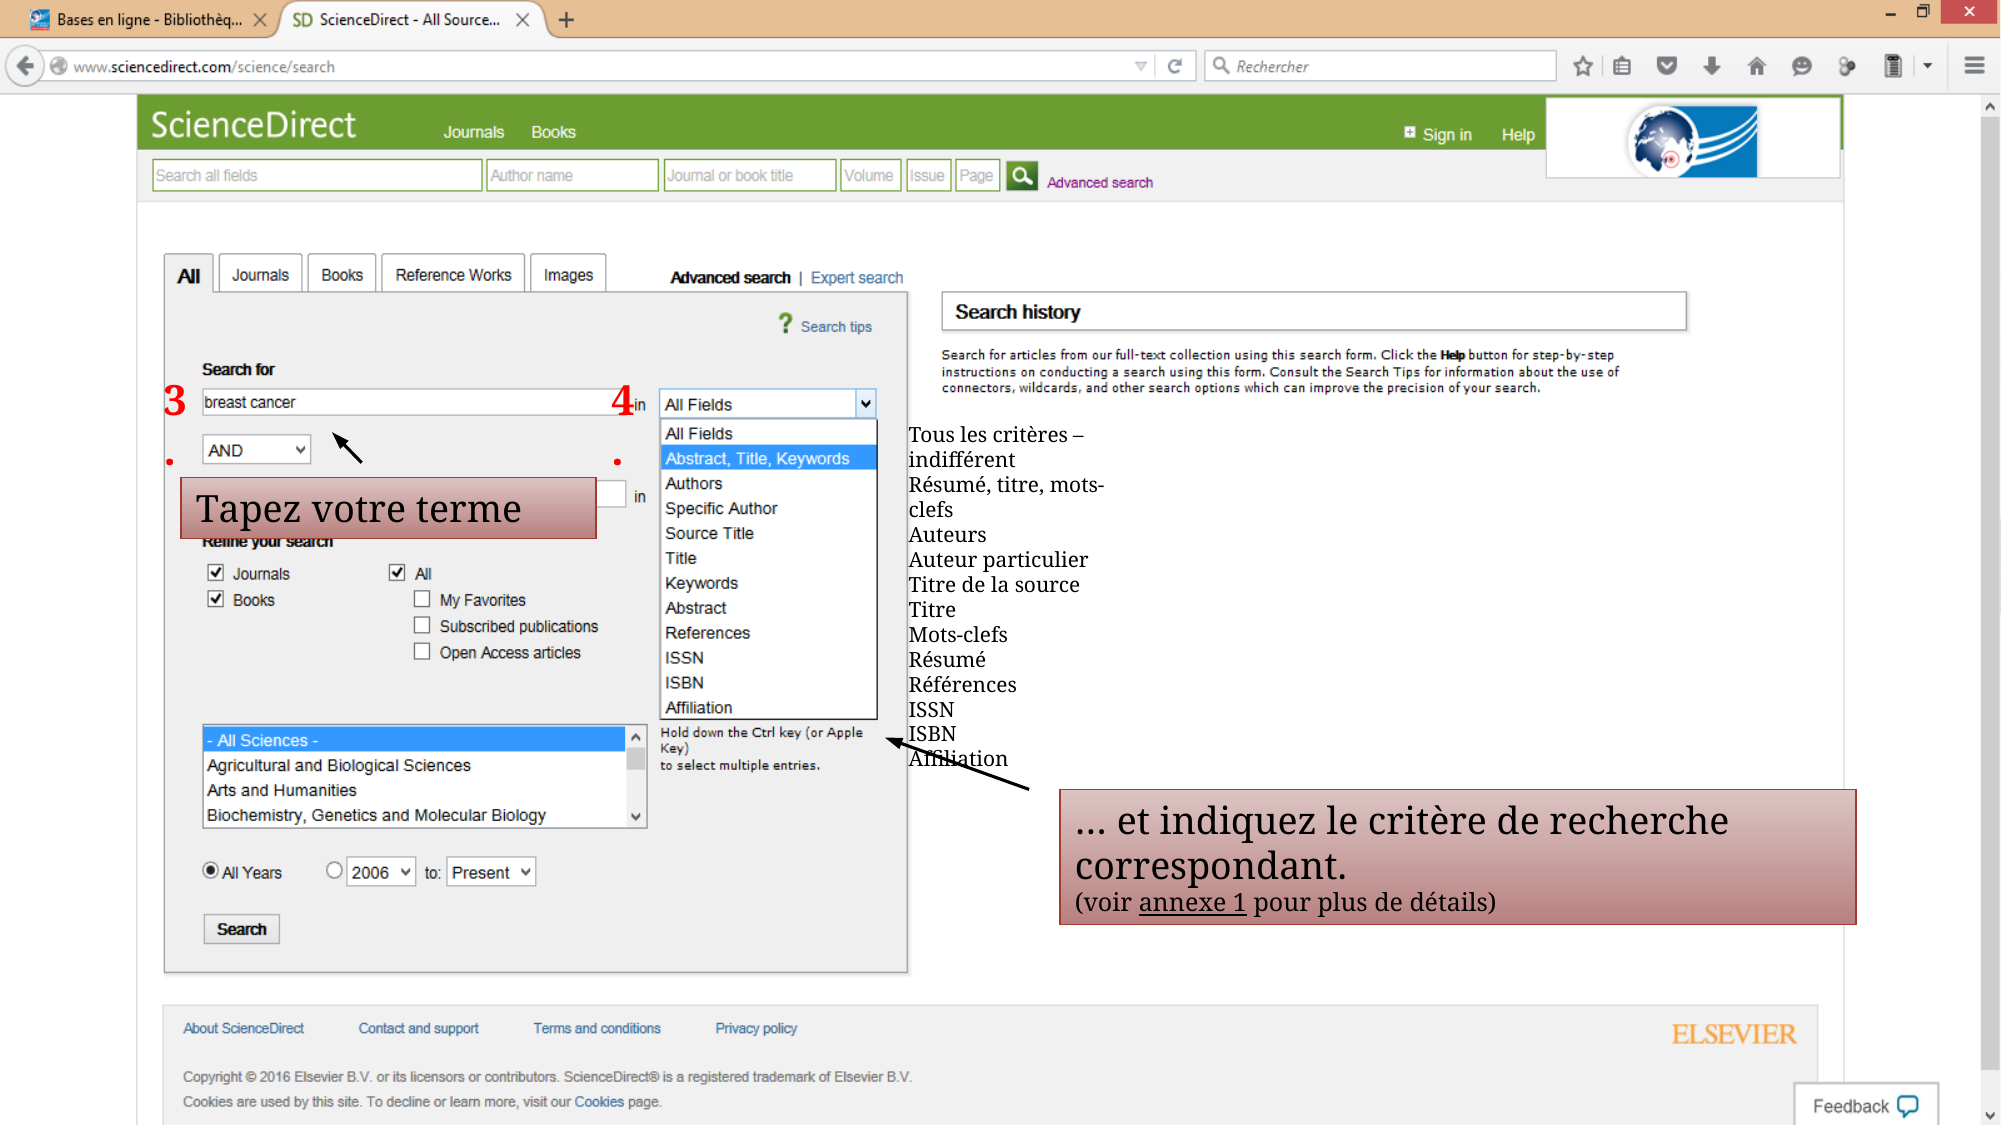

3.
4.
Tous les critères – indifférent
Résumé, titre, mots-clefs
Auteurs
Auteur particulier
Titre de la source
Titre
Mots-clefs
Résumé
Références
ISSN
ISBN
Affiliation
Tapez votre terme
… et indiquez le critère de recherche correspondant.
(voir annexe 1 pour plus de détails)